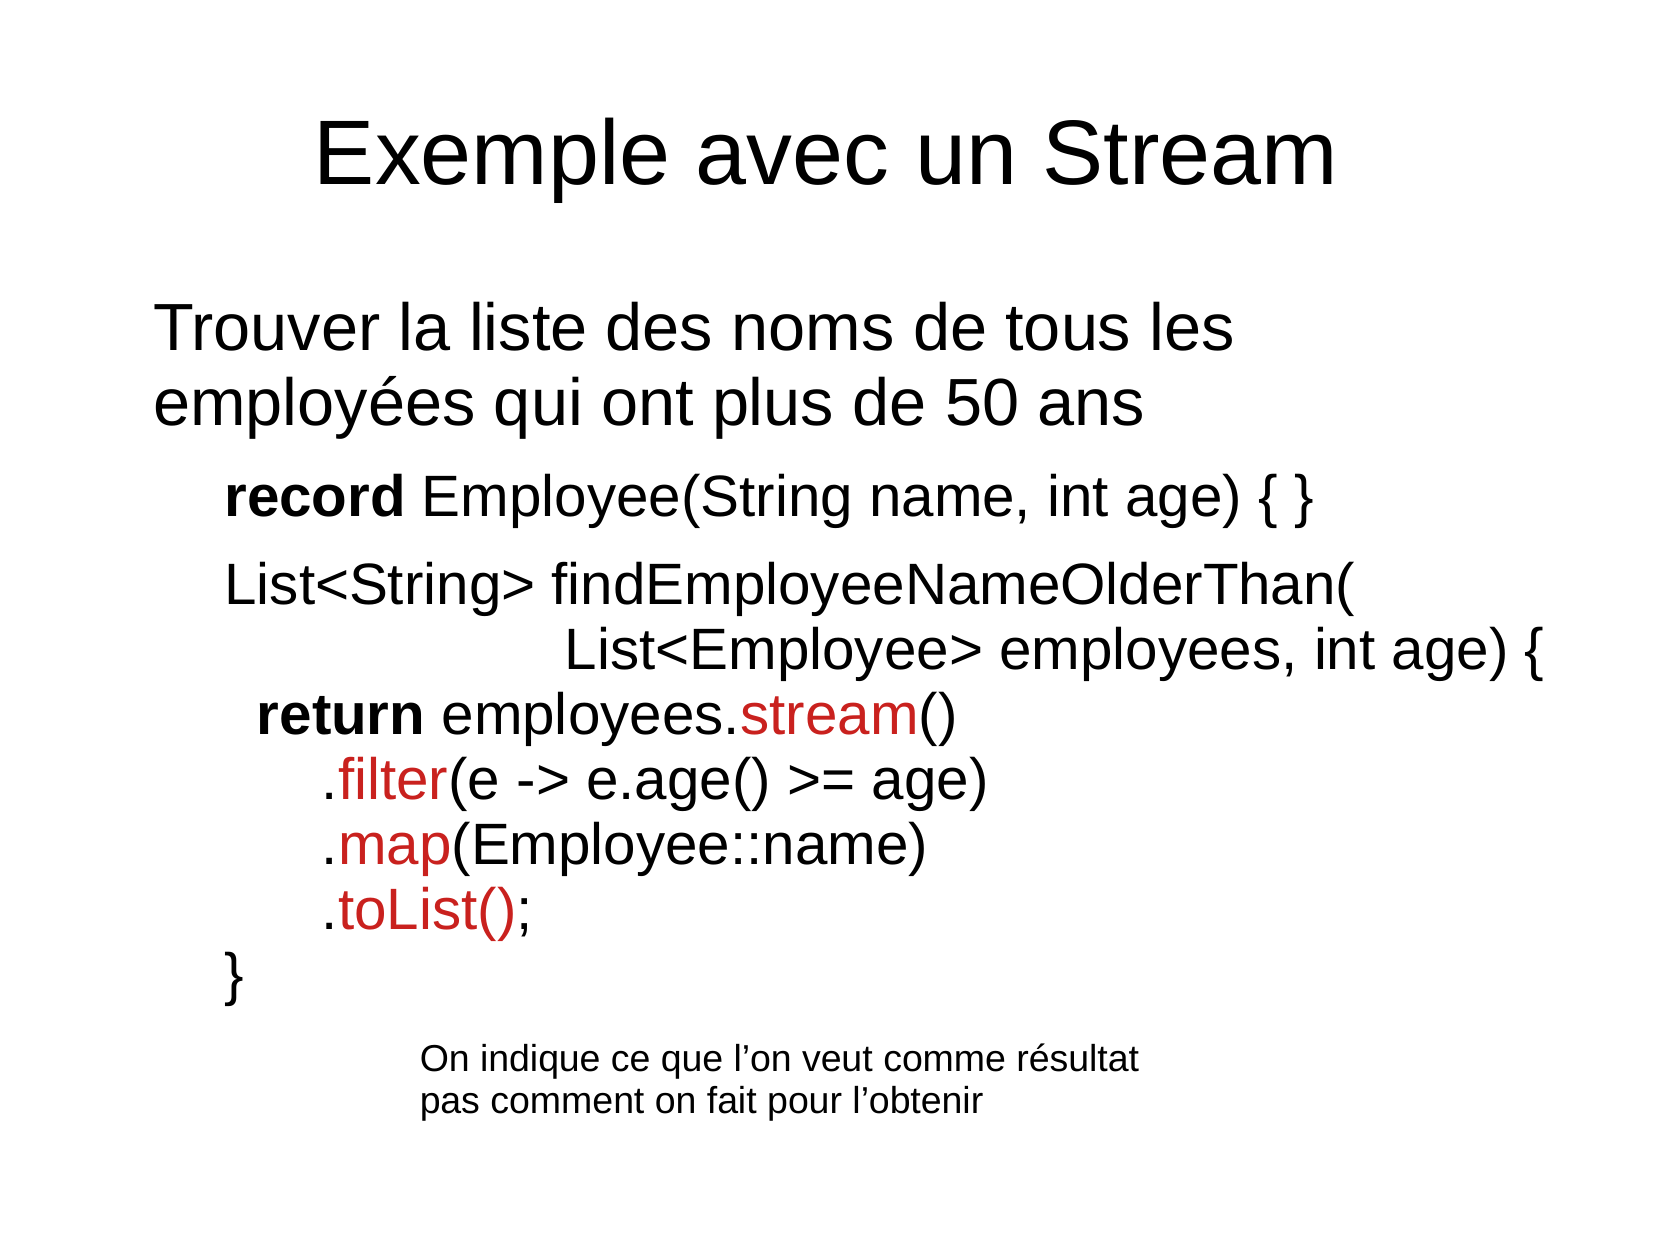

# Exemple avec un Stream
Trouver la liste des noms de tous les employées qui ont plus de 50 ans
record Employee(String name, int age) { }
List<String> findEmployeeNameOlderThan(
 List<Employee> employees, int age) {
 return employees.stream()
 .filter(e -> e.age() >= age)
 .map(Employee::name)
 .toList();
}
On indique ce que l’on veut comme résultat
pas comment on fait pour l’obtenir